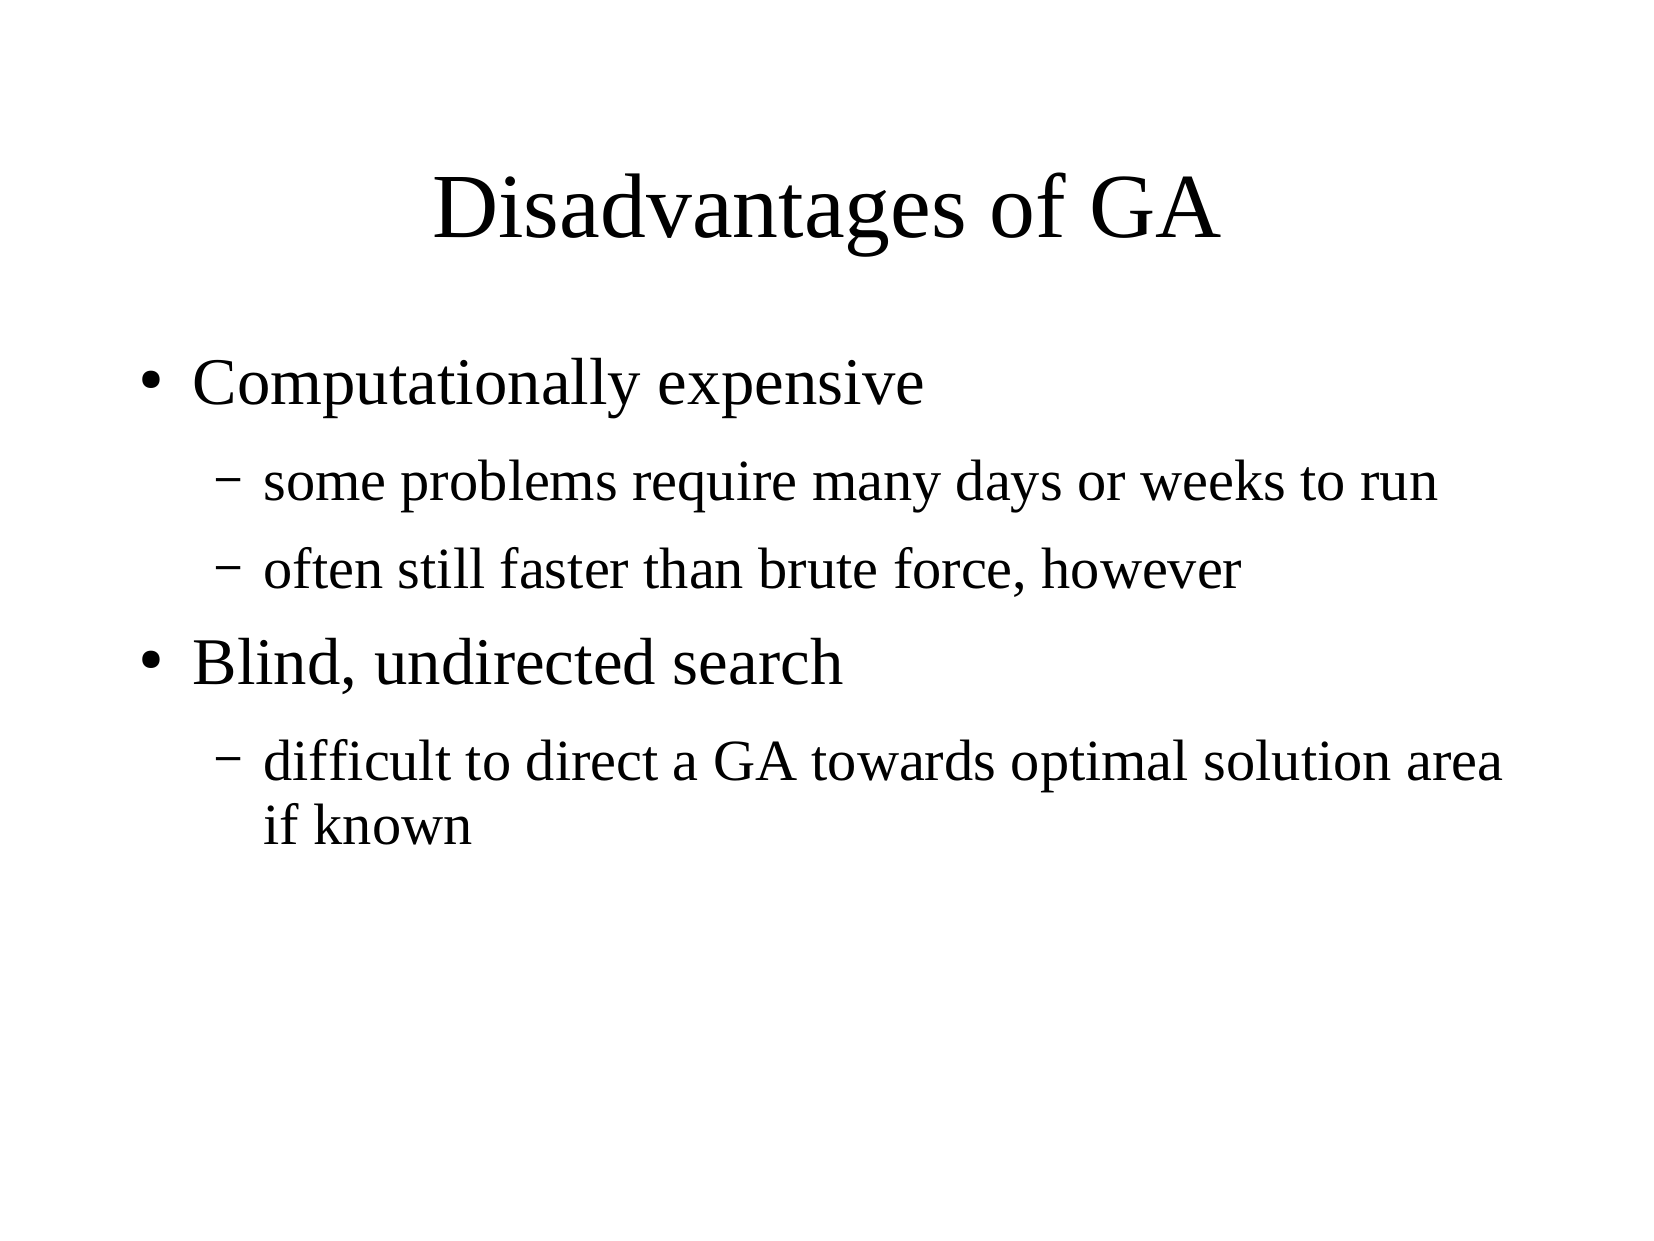

# Disadvantages of GA
Computationally expensive
some problems require many days or weeks to run
often still faster than brute force, however
Blind, undirected search
difficult to direct a GA towards optimal solution area if known